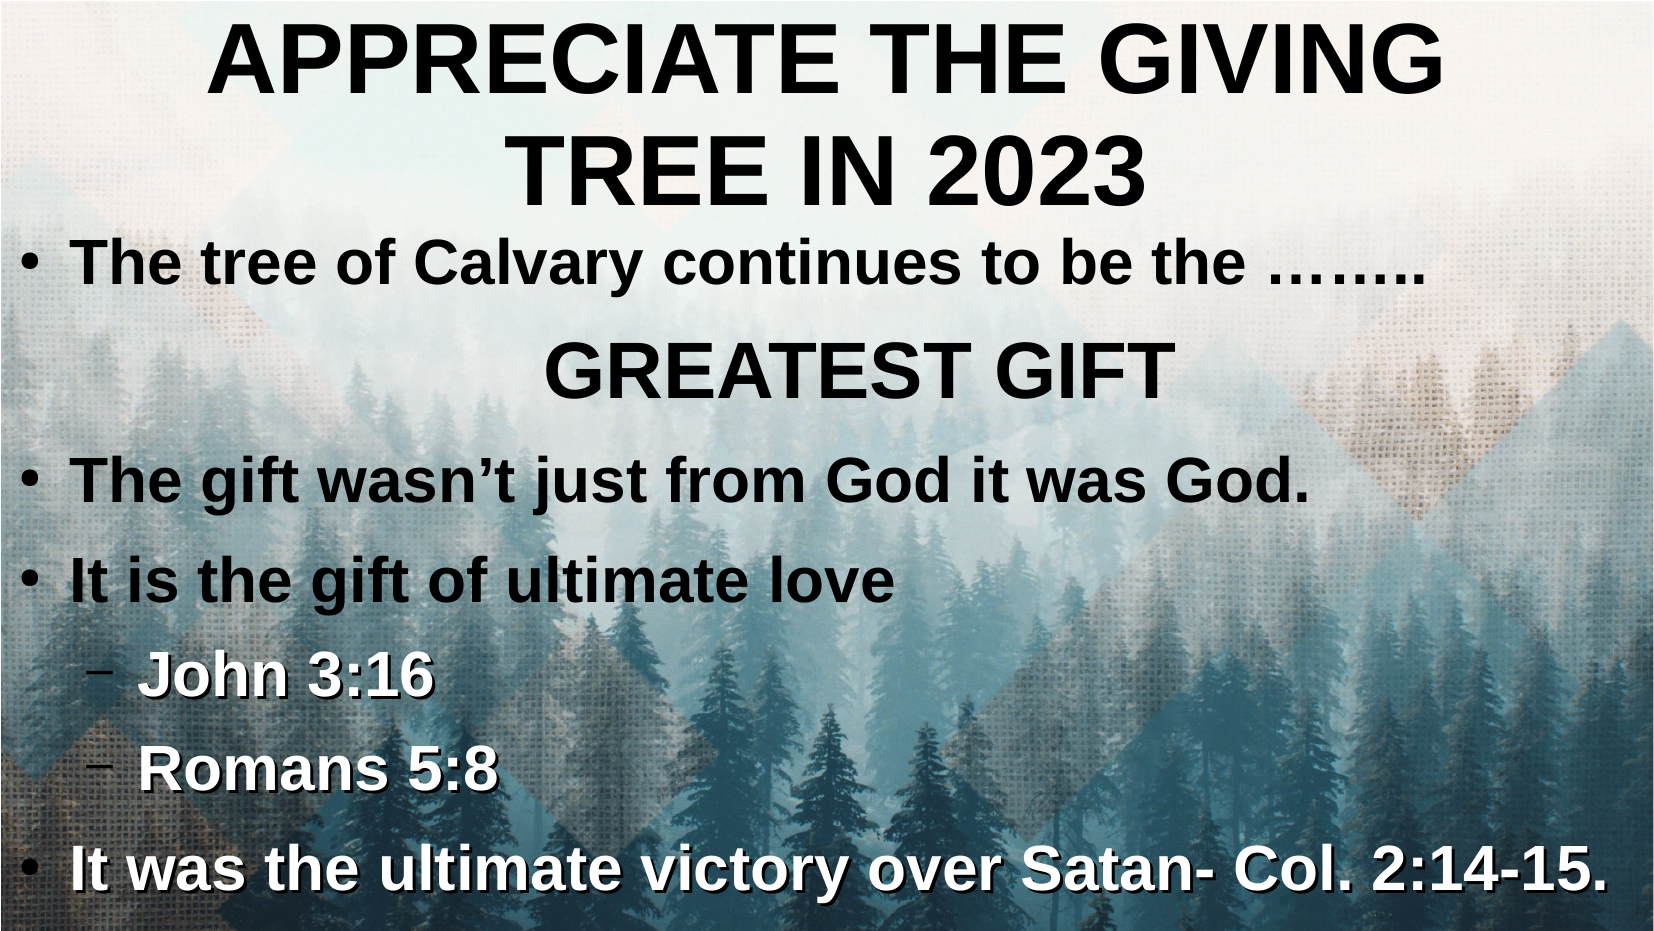

# APPRECIATE THE GIVING TREE IN 2023
The tree of Calvary continues to be the ……..
GREATEST GIFT
The gift wasn’t just from God it was God.
It is the gift of ultimate love
John 3:16
Romans 5:8
It was the ultimate victory over Satan- Col. 2:14-15.